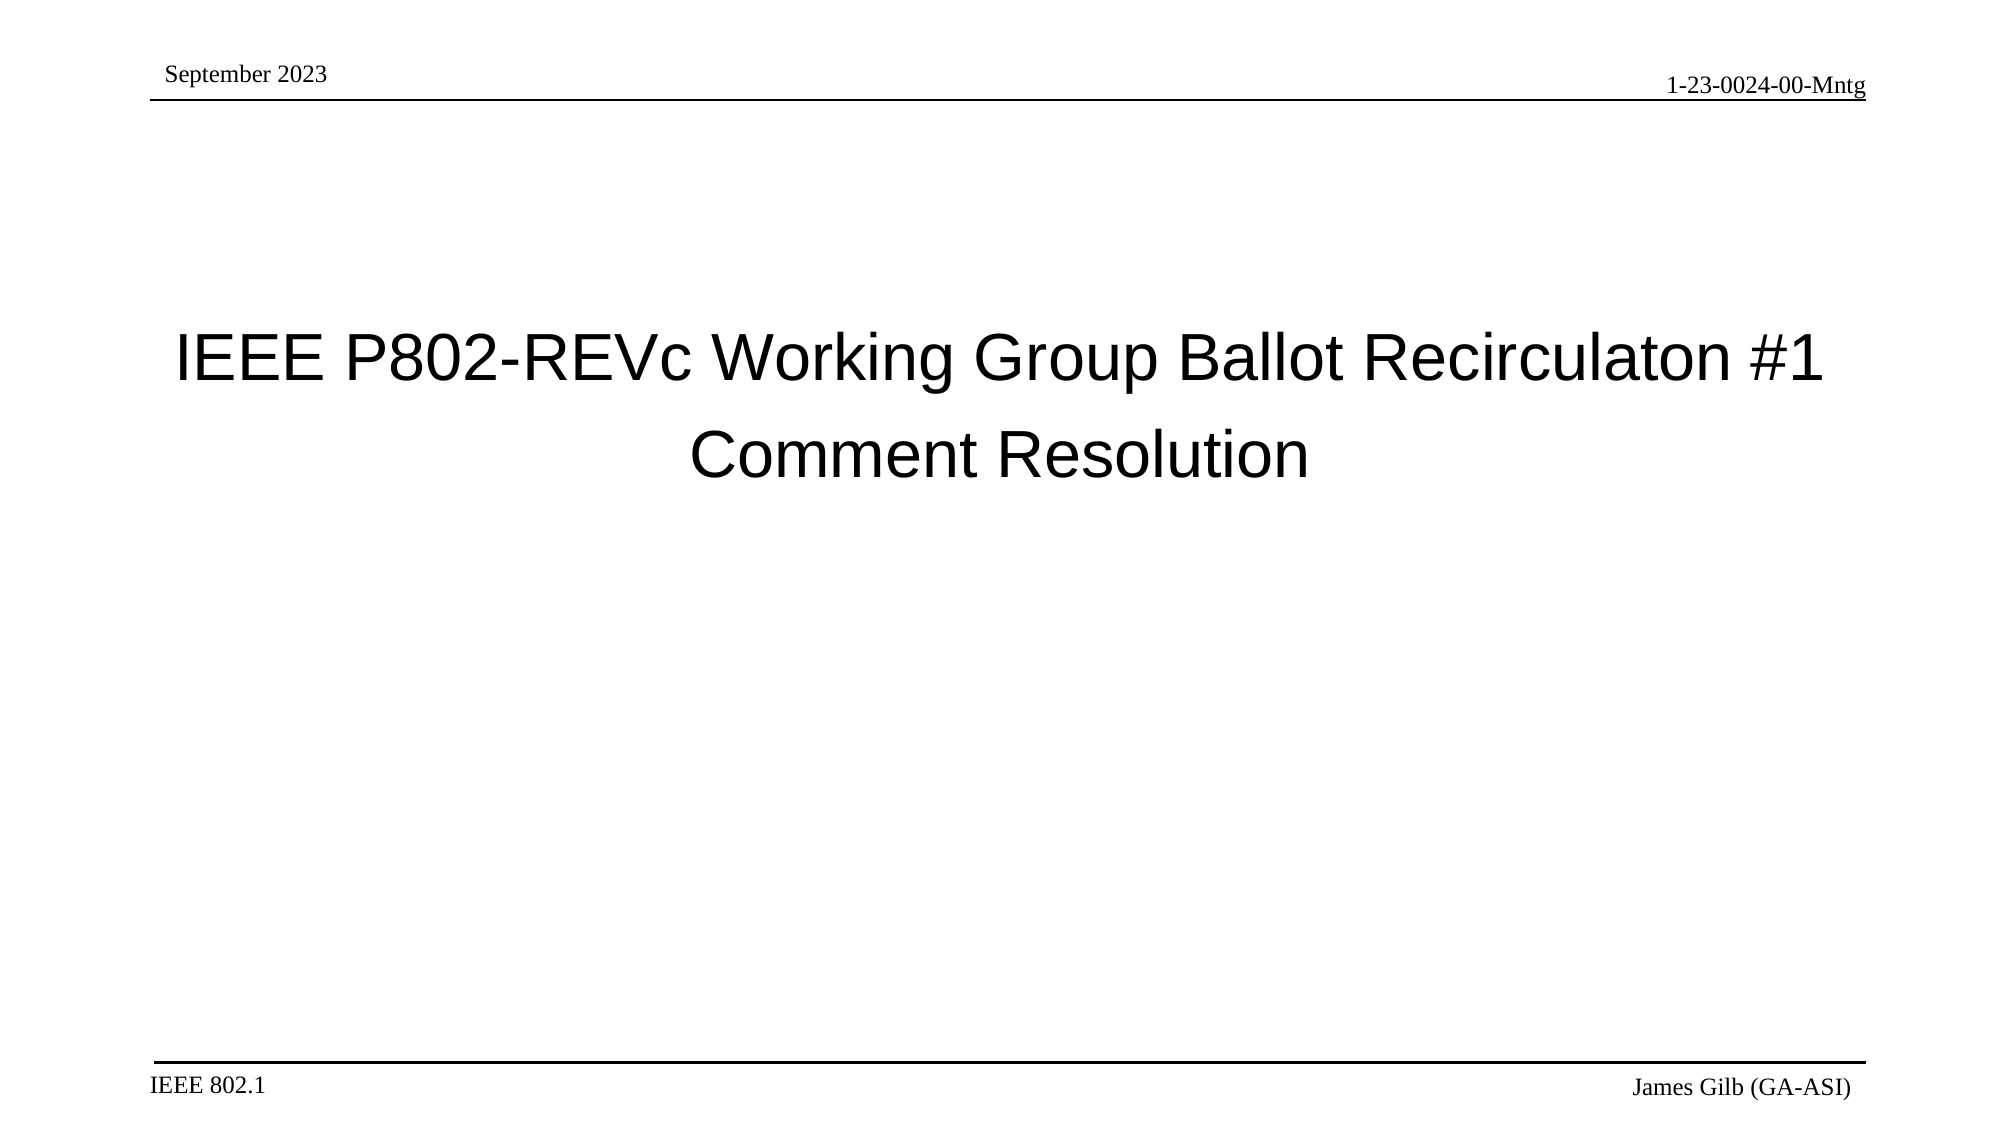

# IEEE P802-REVc Working Group Ballot Recirculaton #1
Comment Resolution